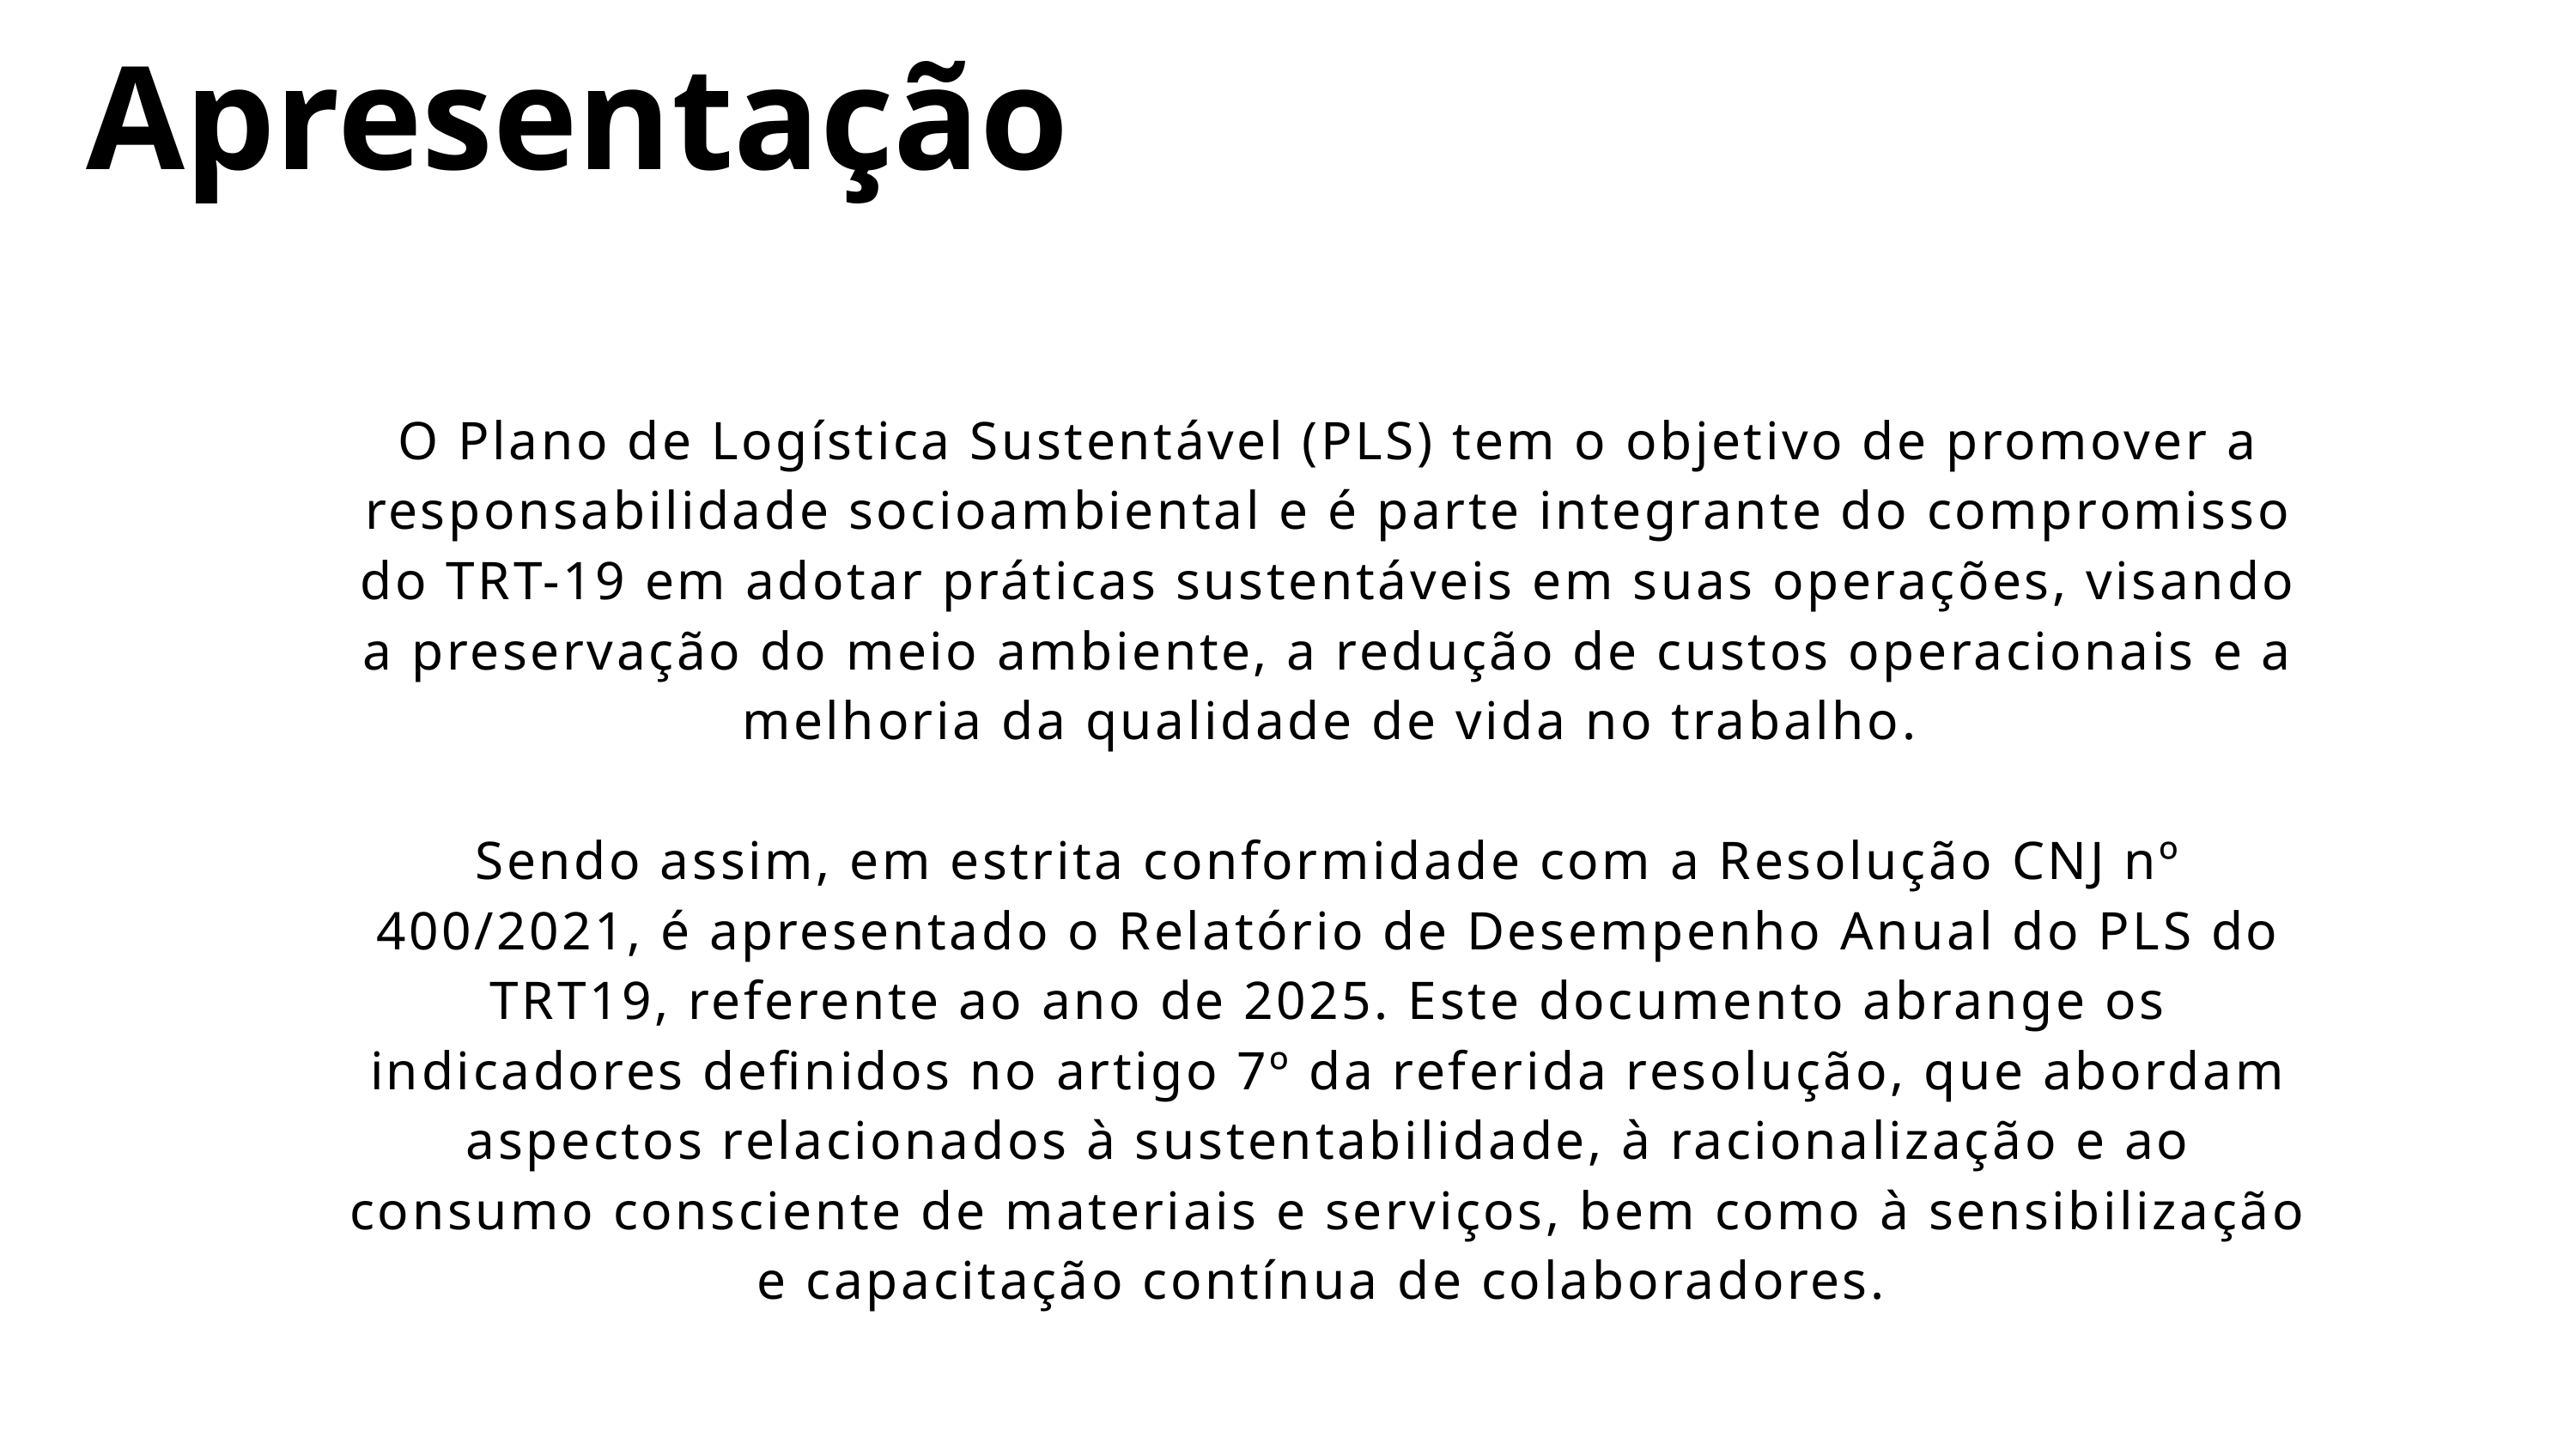

Apresentação
O Plano de Logística Sustentável (PLS) tem o objetivo de promover a responsabilidade socioambiental e é parte integrante do compromisso do TRT-19 em adotar práticas sustentáveis em suas operações, visando a preservação do meio ambiente, a redução de custos operacionais e a melhoria da qualidade de vida no trabalho.
Sendo assim, em estrita conformidade com a Resolução CNJ nº 400/2021, é apresentado o Relatório de Desempenho Anual do PLS do TRT19, referente ao ano de 2025. Este documento abrange os indicadores definidos no artigo 7º da referida resolução, que abordam aspectos relacionados à sustentabilidade, à racionalização e ao consumo consciente de materiais e serviços, bem como à sensibilização e capacitação contínua de colaboradores.